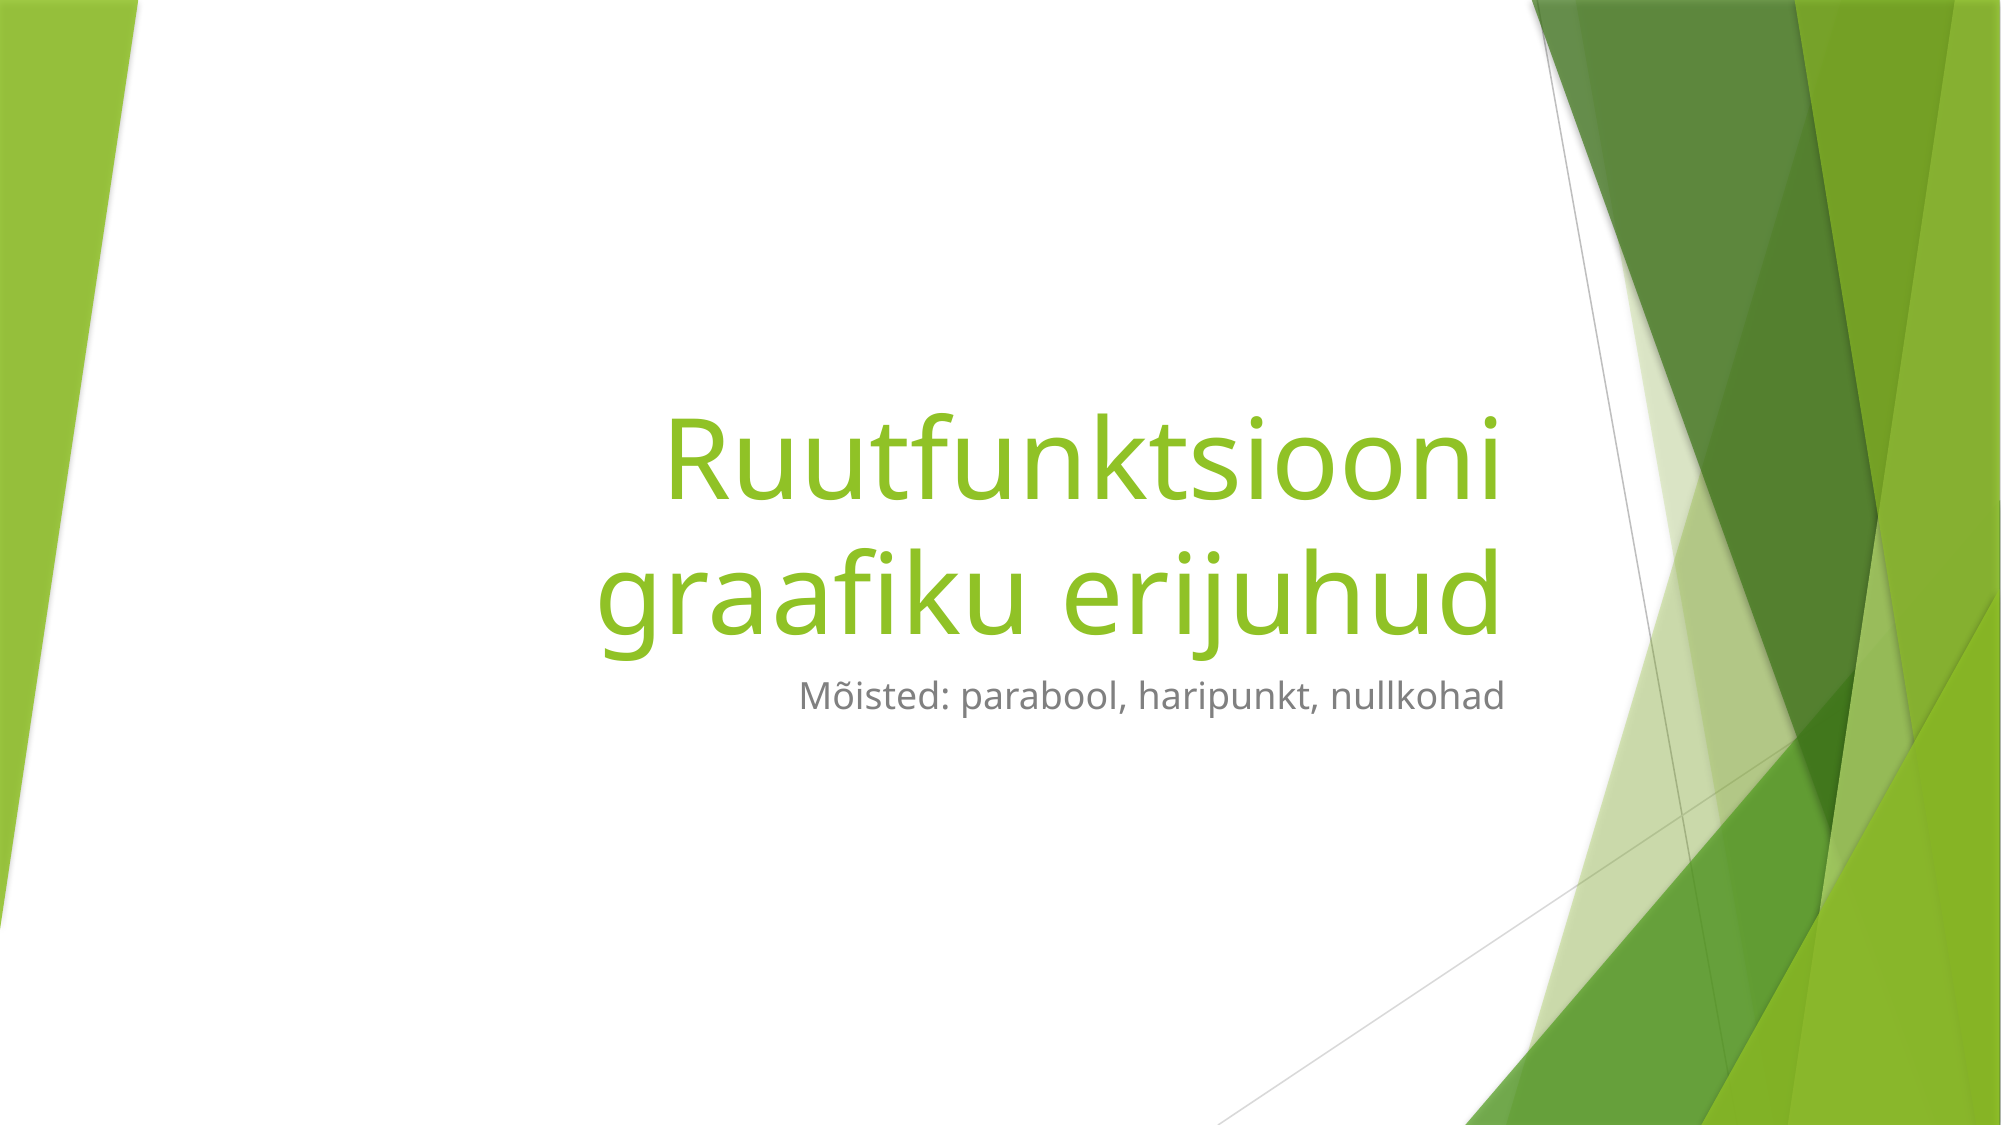

# Ruutfunktsiooni graafiku erijuhud
Mõisted: parabool, haripunkt, nullkohad